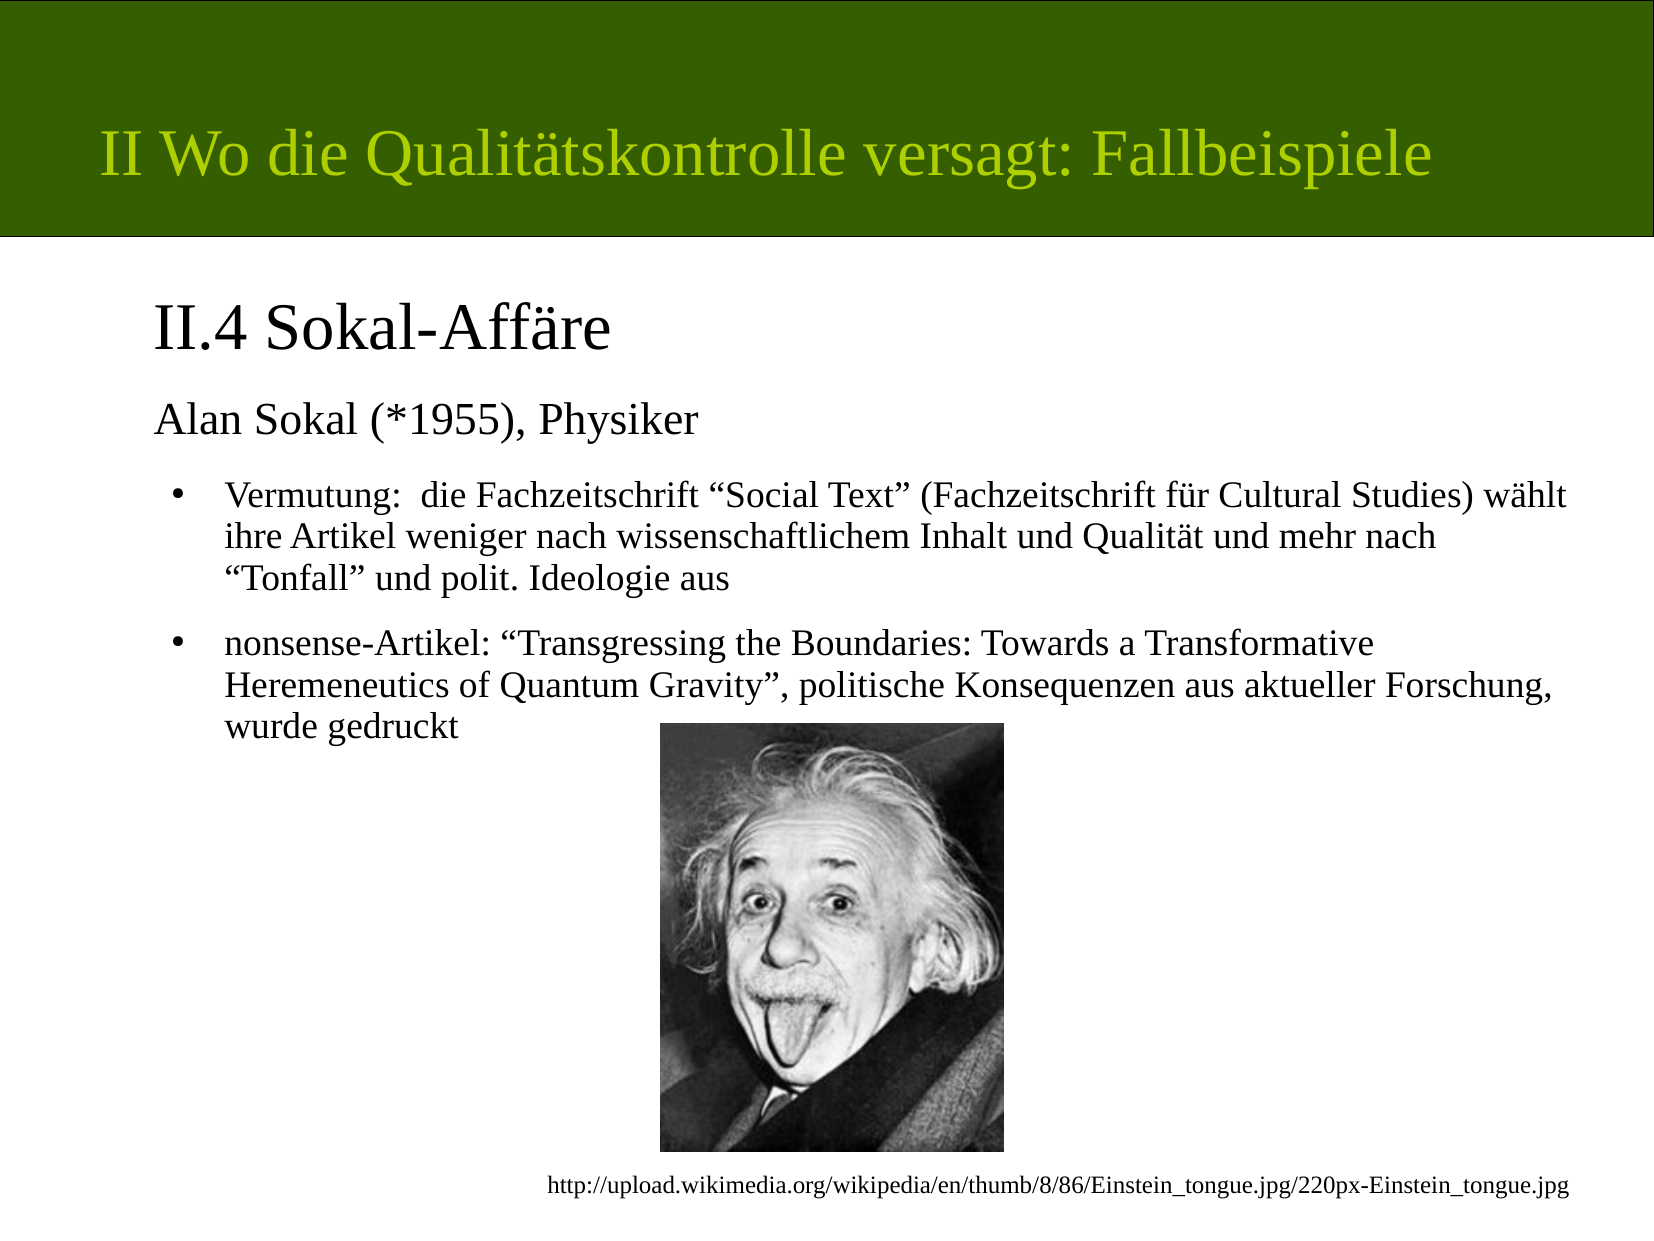

# II Wo die Qualitätskontrolle versagt: Fallbeispiele
II.4 Sokal-Affäre
Alan Sokal (*1955), Physiker
Vermutung: die Fachzeitschrift “Social Text” (Fachzeitschrift für Cultural Studies) wählt ihre Artikel weniger nach wissenschaftlichem Inhalt und Qualität und mehr nach “Tonfall” und polit. Ideologie aus
nonsense-Artikel: “Transgressing the Boundaries: Towards a Transformative Heremeneutics of Quantum Gravity”, politische Konsequenzen aus aktueller Forschung, wurde gedruckt
http://upload.wikimedia.org/wikipedia/en/thumb/8/86/Einstein_tongue.jpg/220px-Einstein_tongue.jpg